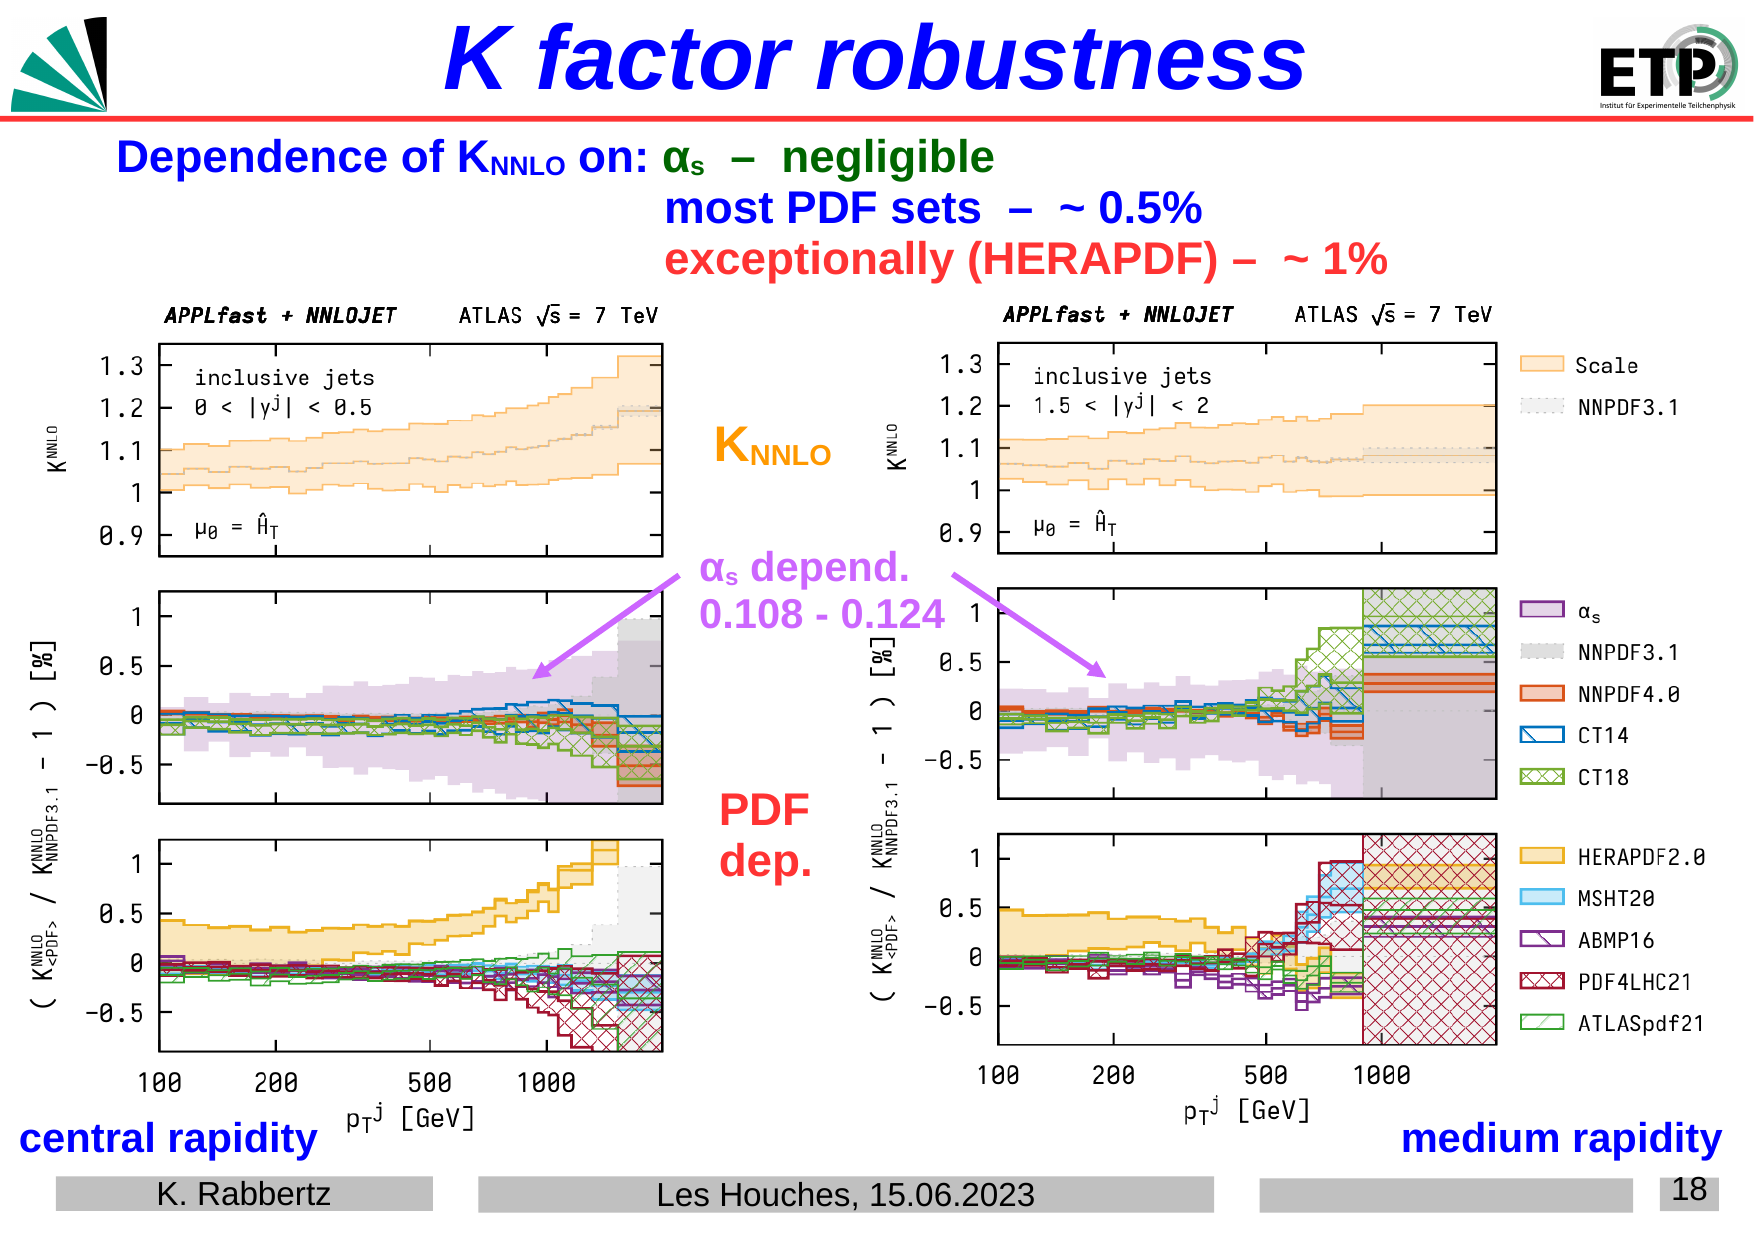

# K factor robustness
Dependence of KNNLO on: αs – negligible
 most PDF sets – ~ 0.5%
 exceptionally (HERAPDF) – ~ 1%
KNNLO
αs depend.
0.108 - 0.124
PDF
dep.
central rapidity
medium rapidity